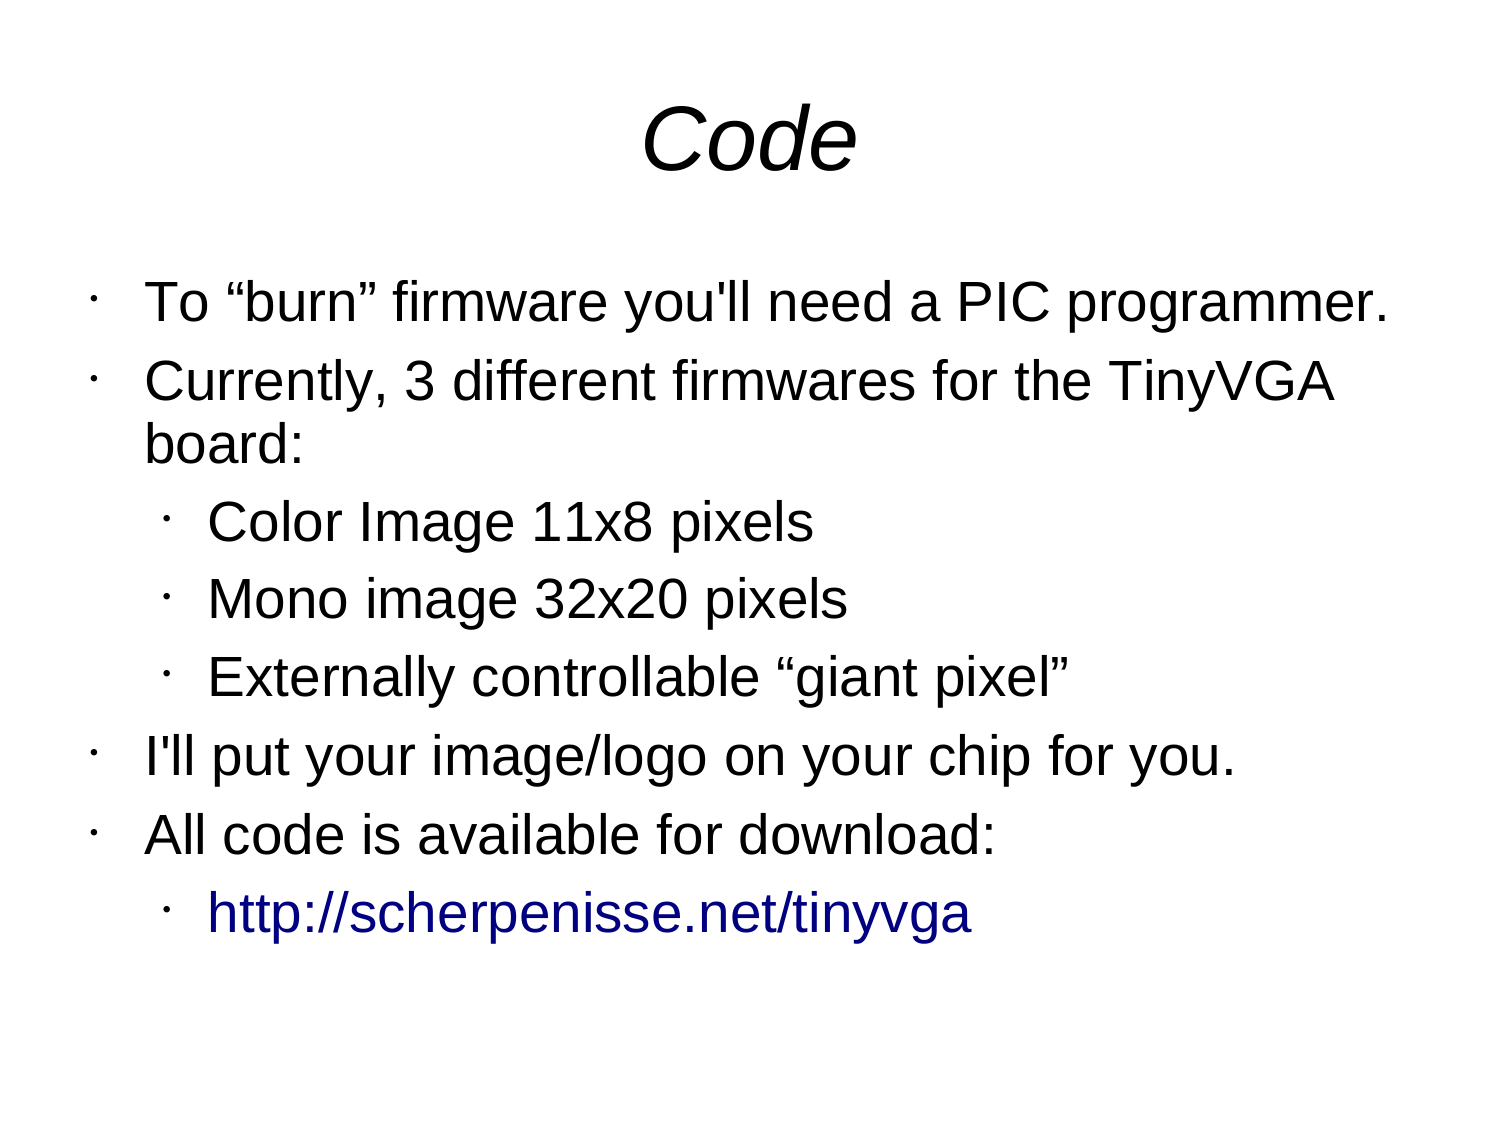

# Code
To “burn” firmware you'll need a PIC programmer.
Currently, 3 different firmwares for the TinyVGA board:
Color Image 11x8 pixels
Mono image 32x20 pixels
Externally controllable “giant pixel”
I'll put your image/logo on your chip for you.
All code is available for download:
http://scherpenisse.net/tinyvga